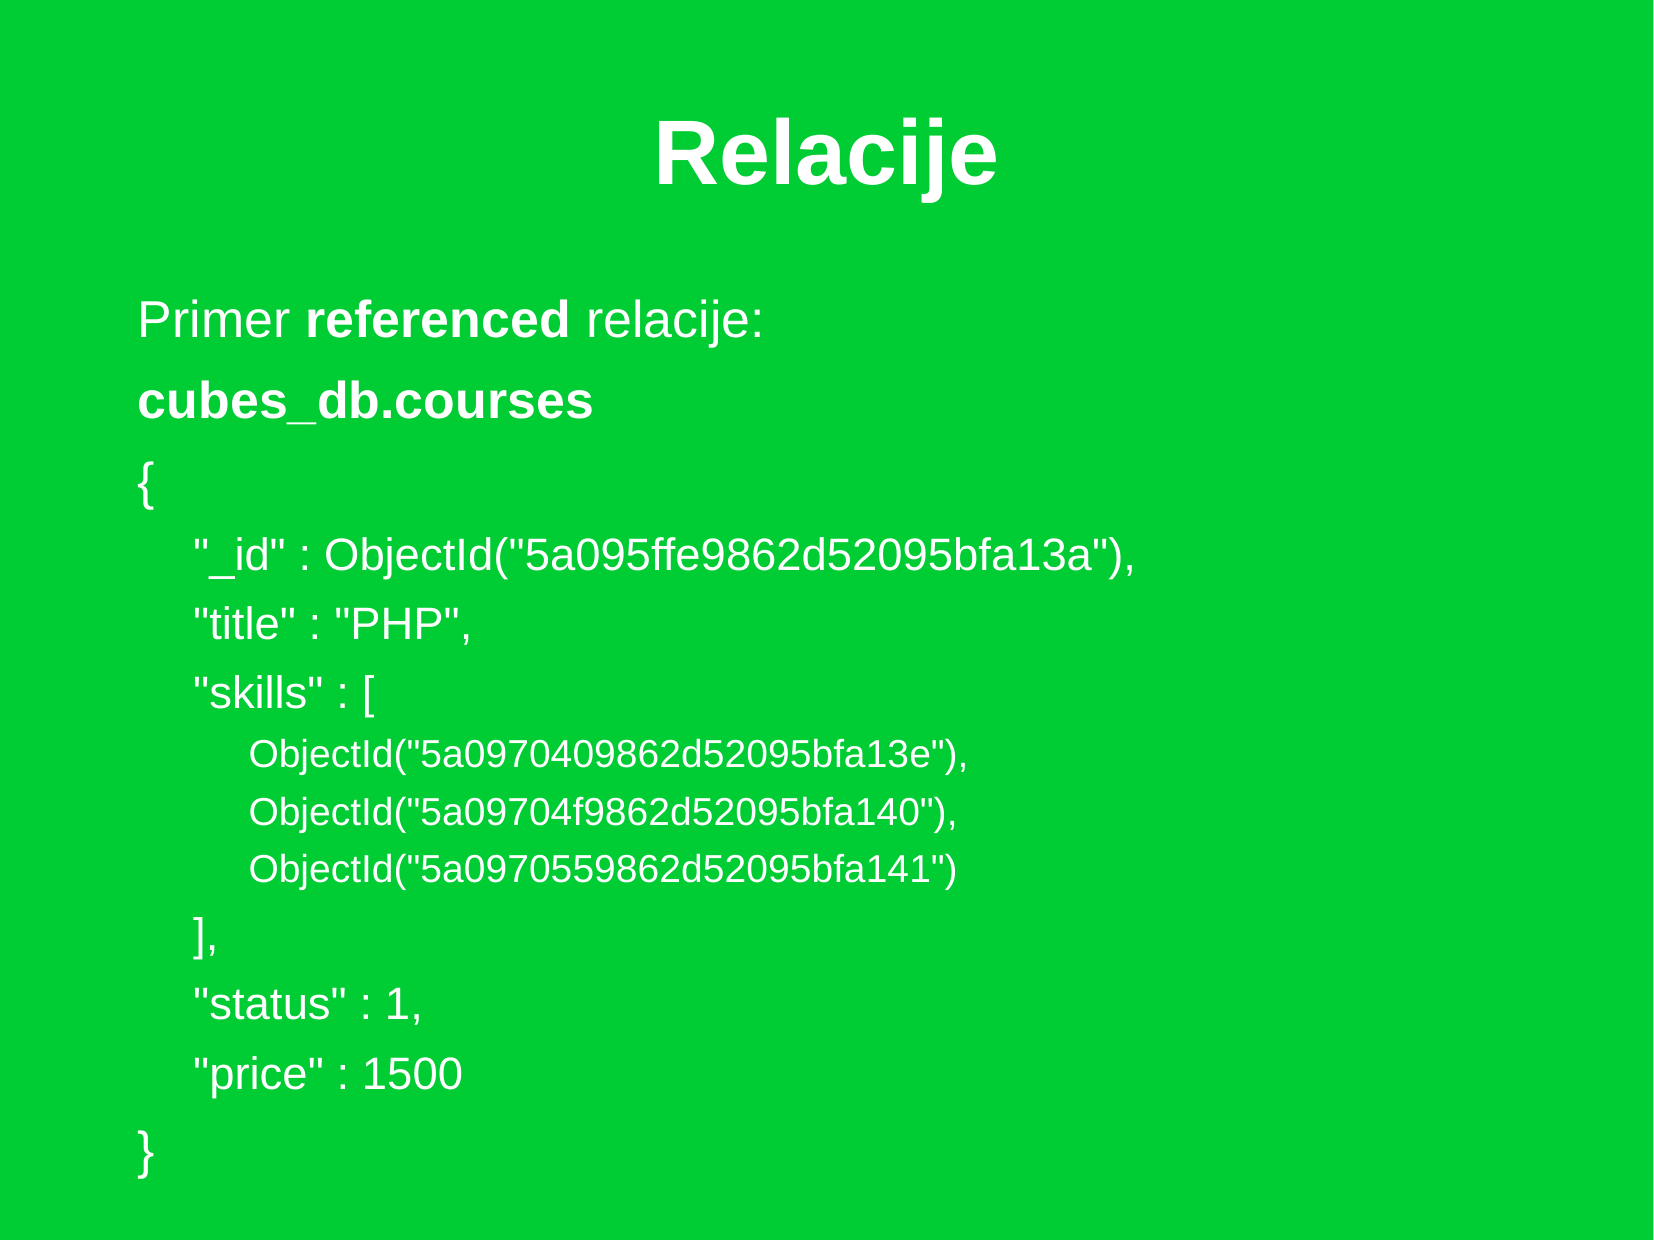

# Relacije
Primer referenced relacije:
cubes_db.courses
{
"_id" : ObjectId("5a095ffe9862d52095bfa13a"),
"title" : "PHP",
"skills" : [
ObjectId("5a0970409862d52095bfa13e"),
ObjectId("5a09704f9862d52095bfa140"),
ObjectId("5a0970559862d52095bfa141")
],
"status" : 1,
"price" : 1500
}